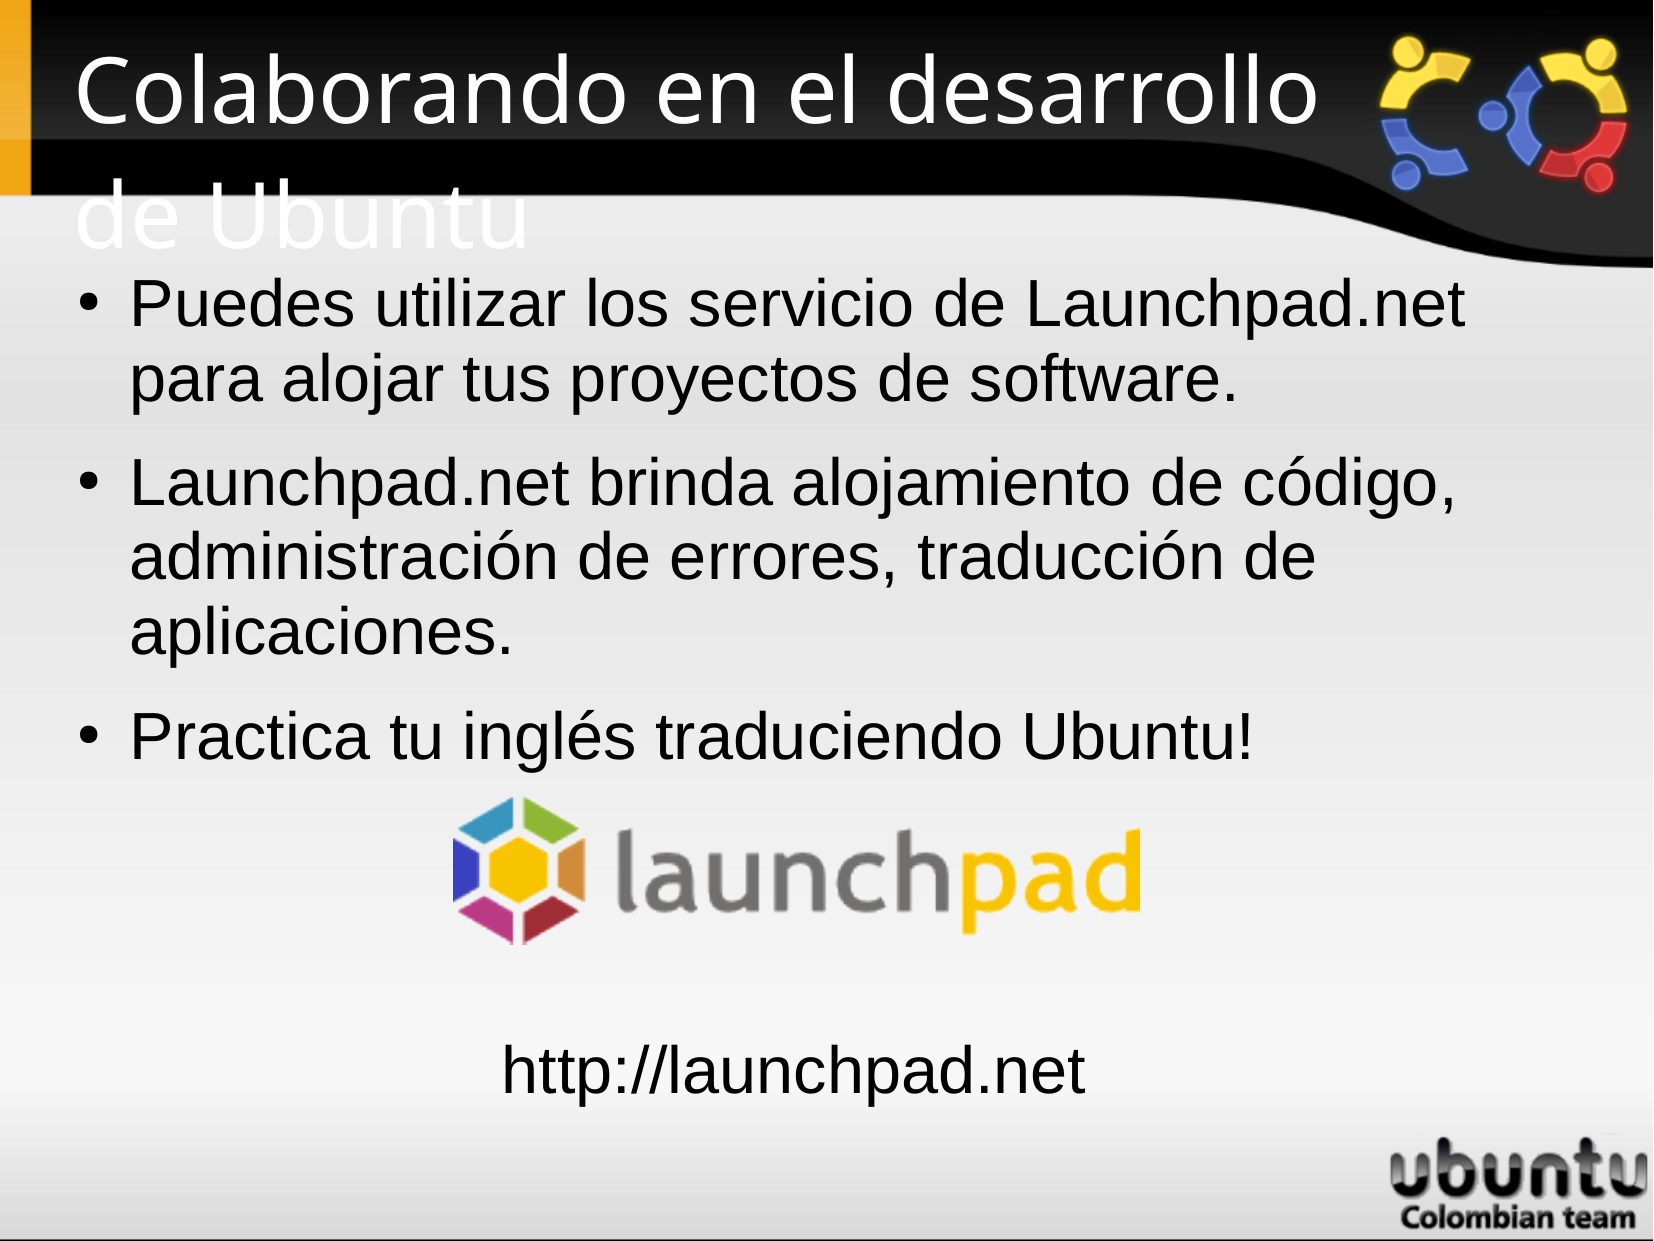

Colaborando en el desarrollo de Ubuntu
# Puedes utilizar los servicio de Launchpad.net para alojar tus proyectos de software.
Launchpad.net brinda alojamiento de código, administración de errores, traducción de aplicaciones.
Practica tu inglés traduciendo Ubuntu!
http://launchpad.net